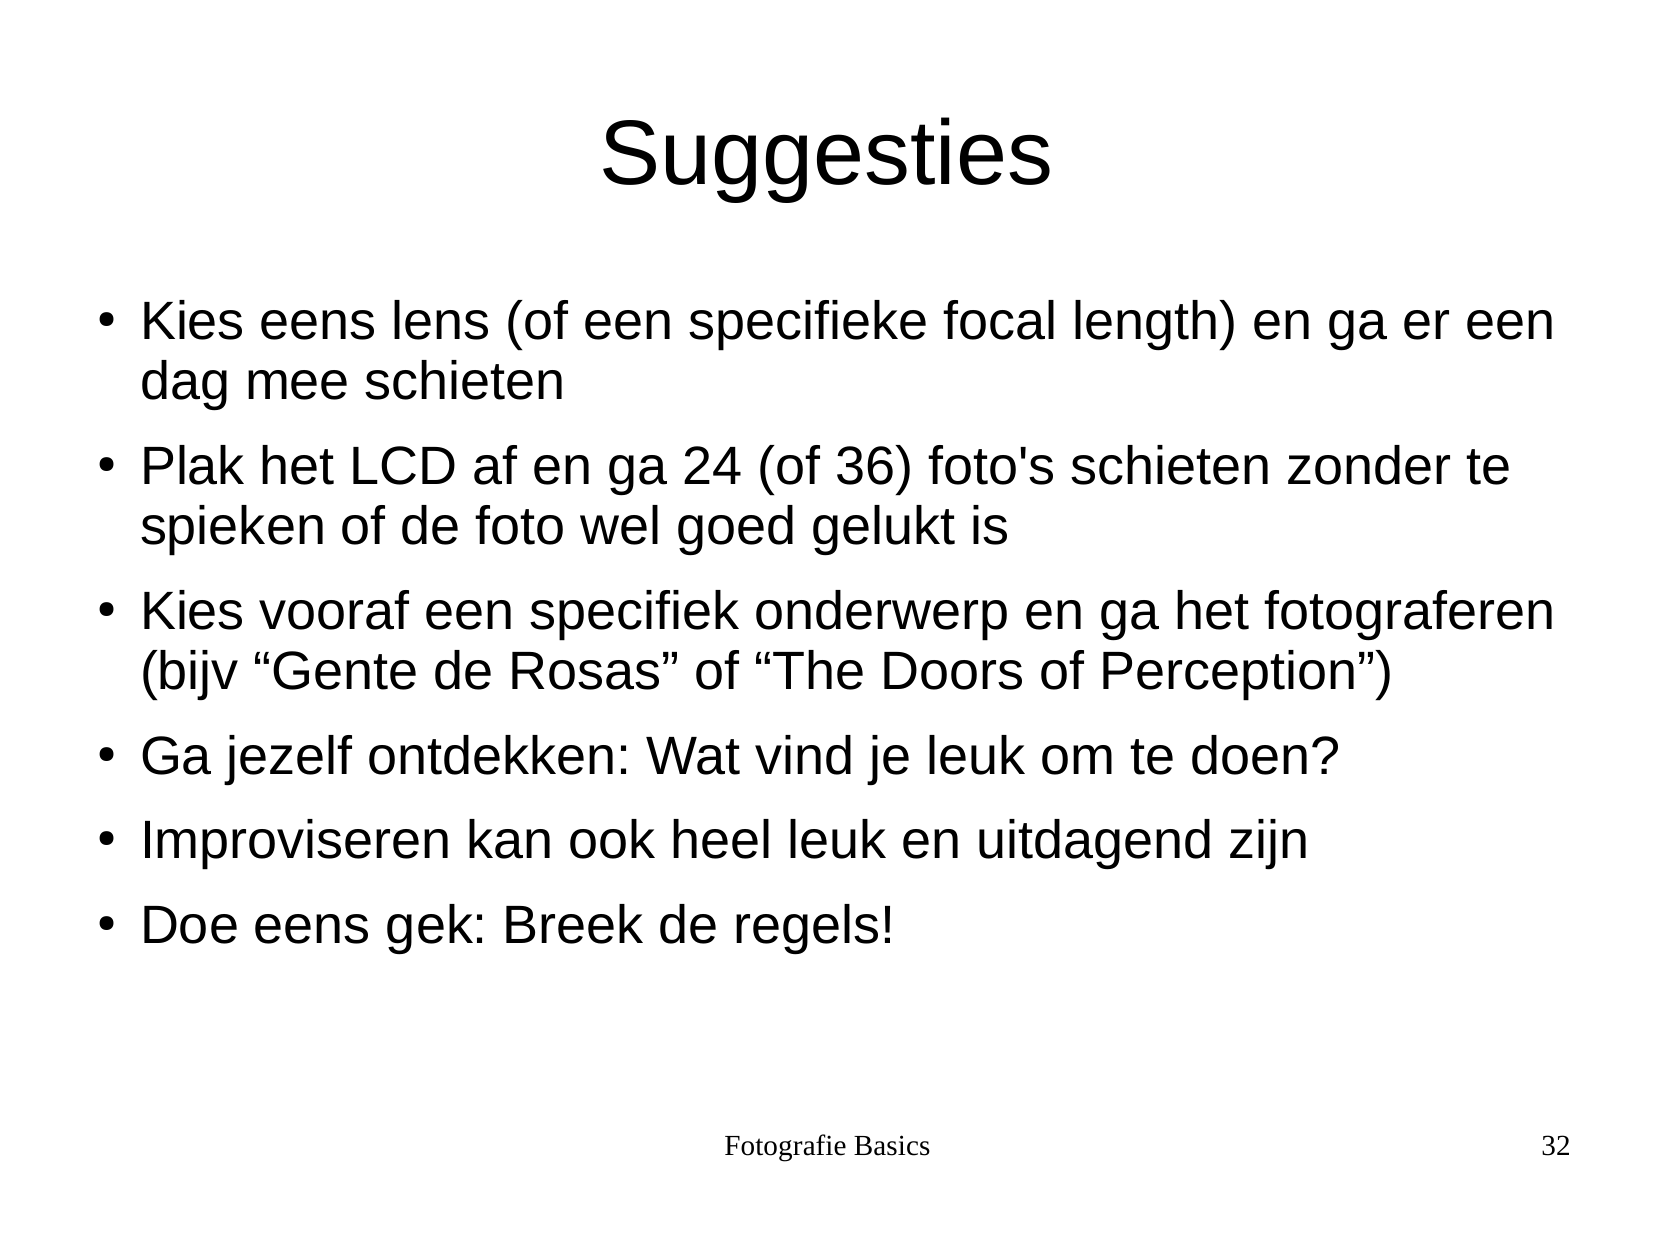

# Suggesties
Kies eens lens (of een specifieke focal length) en ga er een dag mee schieten
Plak het LCD af en ga 24 (of 36) foto's schieten zonder te spieken of de foto wel goed gelukt is
Kies vooraf een specifiek onderwerp en ga het fotograferen (bijv “Gente de Rosas” of “The Doors of Perception”)
Ga jezelf ontdekken: Wat vind je leuk om te doen?
Improviseren kan ook heel leuk en uitdagend zijn
Doe eens gek: Breek de regels!
Fotografie Basics
32